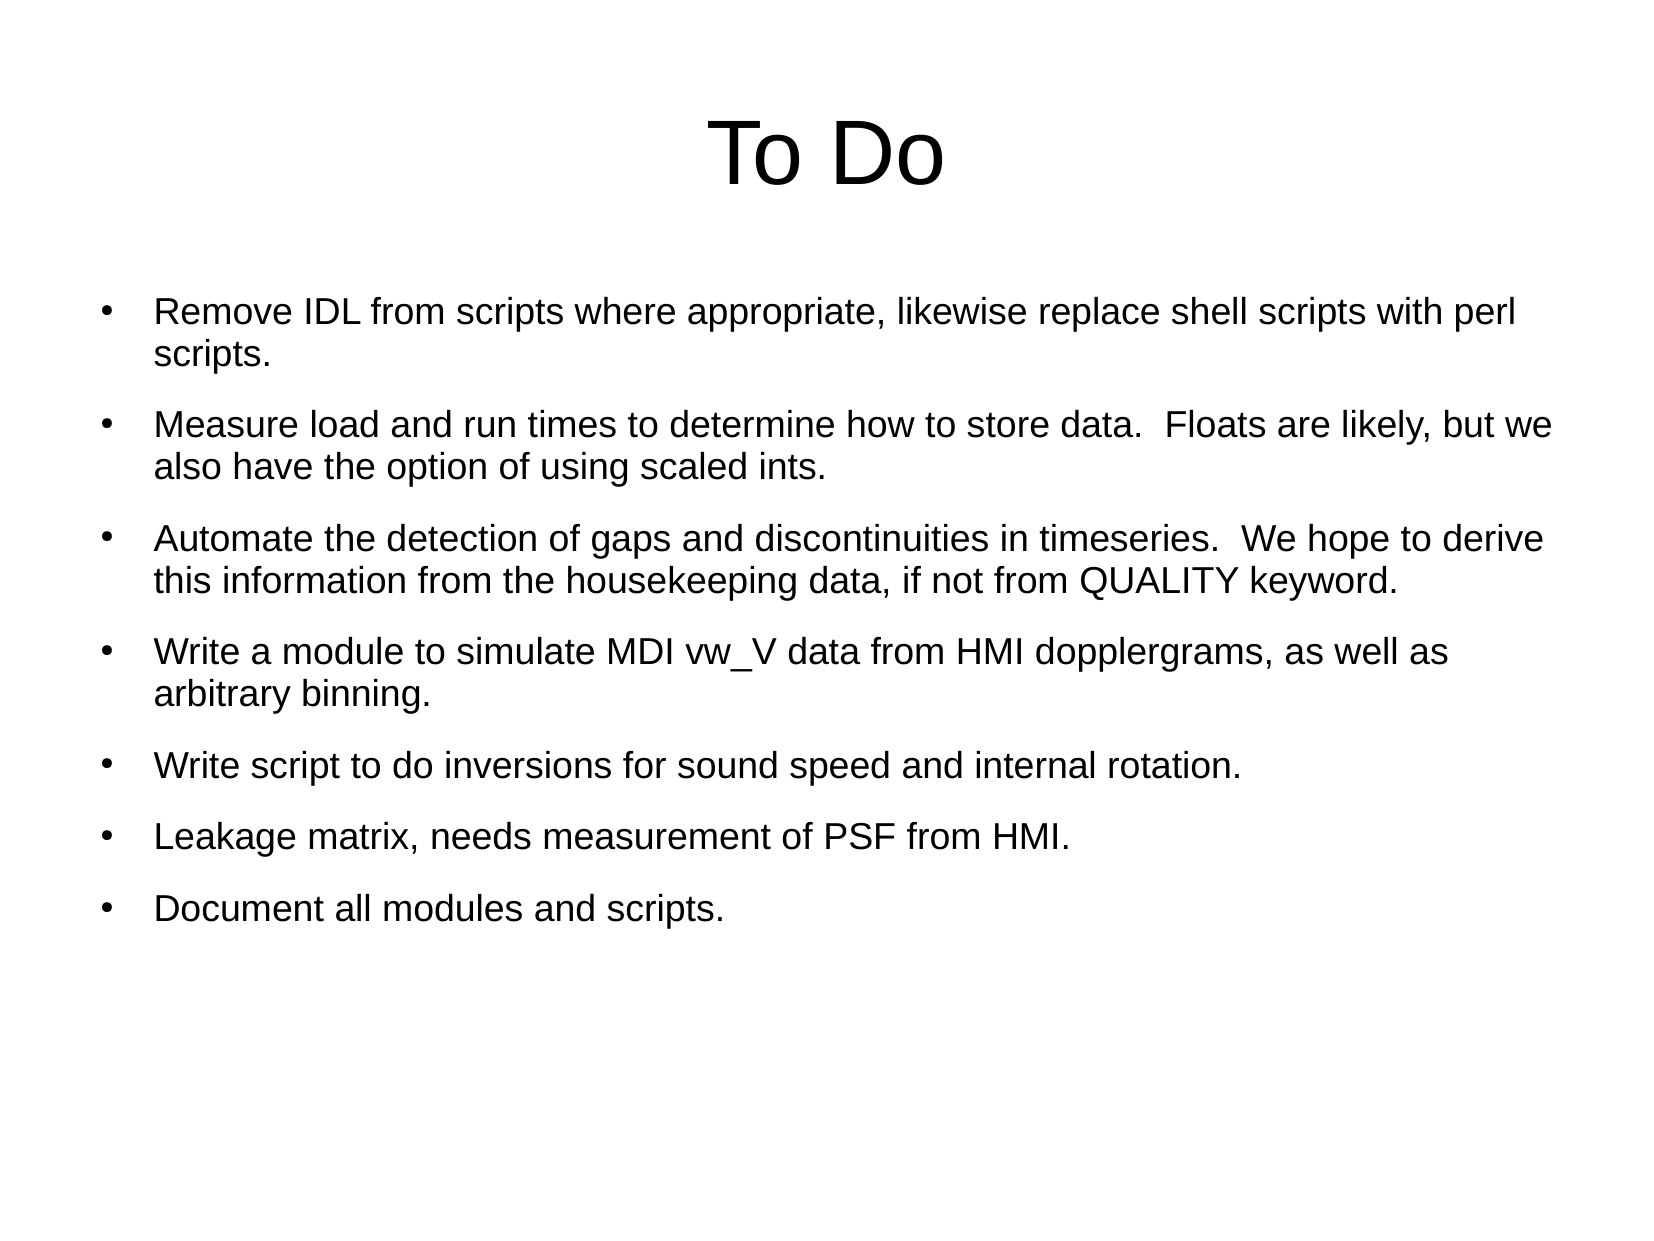

# To Do
Remove IDL from scripts where appropriate, likewise replace shell scripts with perl scripts.
Measure load and run times to determine how to store data. Floats are likely, but we also have the option of using scaled ints.
Automate the detection of gaps and discontinuities in timeseries. We hope to derive this information from the housekeeping data, if not from QUALITY keyword.
Write a module to simulate MDI vw_V data from HMI dopplergrams, as well as arbitrary binning.
Write script to do inversions for sound speed and internal rotation.
Leakage matrix, needs measurement of PSF from HMI.
Document all modules and scripts.